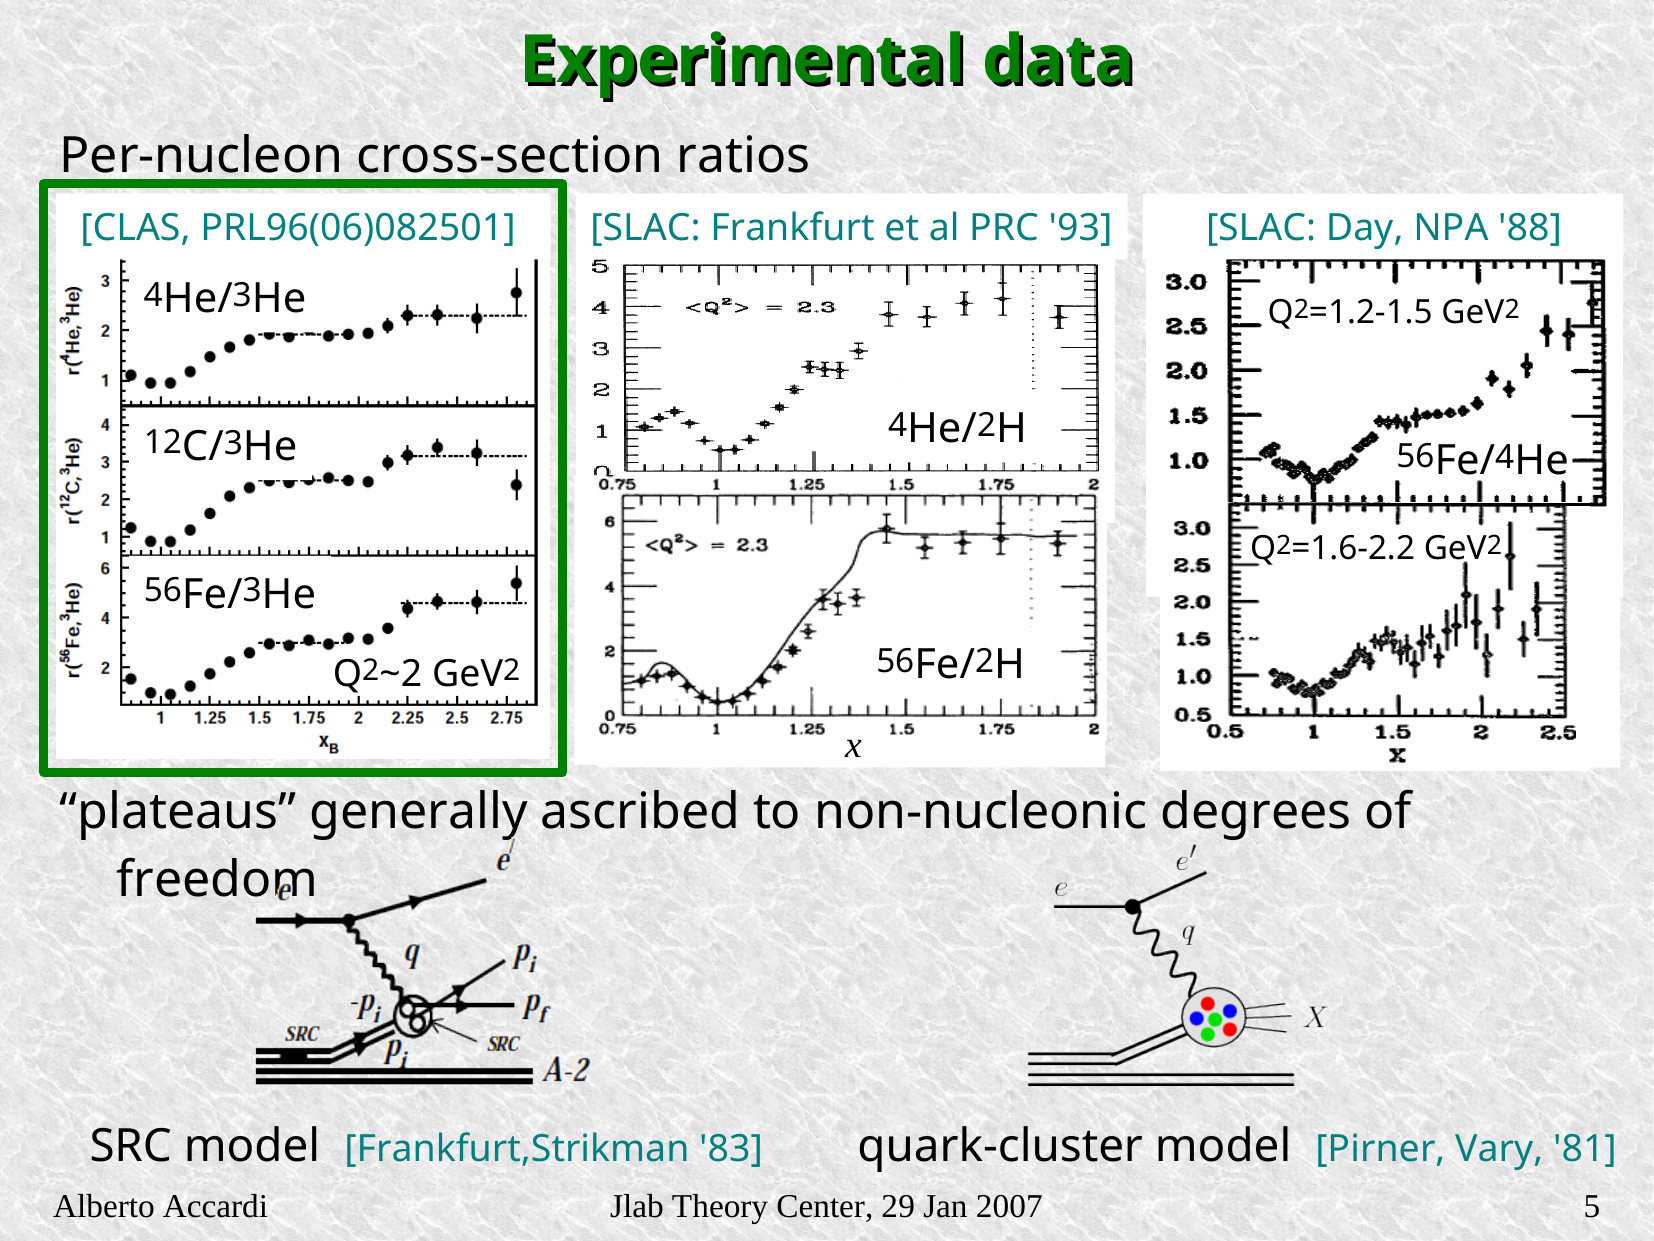

Experimental data
Per-nucleon cross-section ratios
 [CLAS, PRL96(06)082501]
4He/3He
12C/3He
56Fe/3He
56Fe/3He
Q2~2 GeV2
[SLAC: Frankfurt et al PRC '93]
4He/2H
56Fe/2H
x
 [SLAC: Day, NPA '88]
Q2=1.2-1.5 GeV2
56Fe/4He
Q2=1.6-2.2 GeV2
“plateaus” generally ascribed to non-nucleonic degrees of freedom
SRC model [Frankfurt,Strikman '83]
quark-cluster model [Pirner, Vary, '81]
Alberto Accardi
Padova U.
5